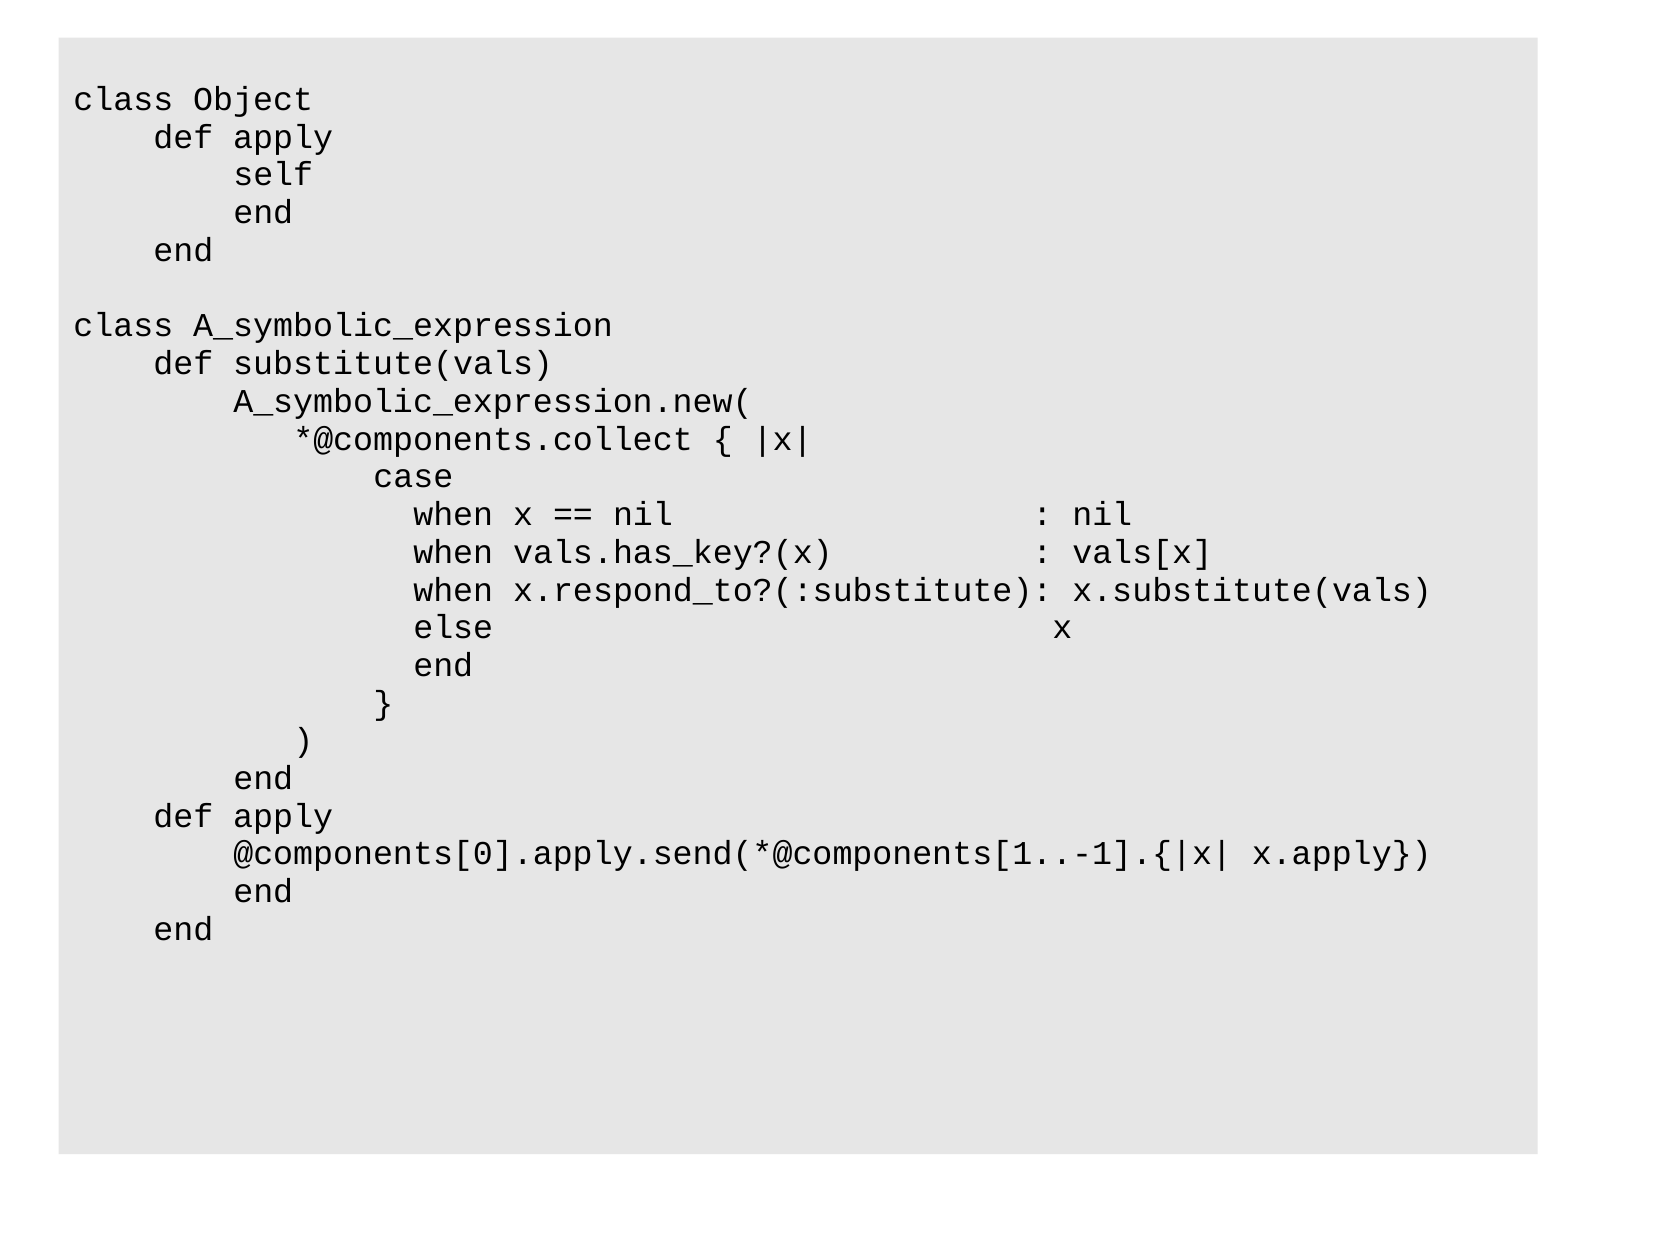

class Object
 def apply
 self
 end
 end
class A_symbolic_expression
 def substitute(vals)
 A_symbolic_expression.new(
 *@components.collect { |x|
 case
 when x == nil : nil
 when vals.has_key?(x) : vals[x]
 when x.respond_to?(:substitute): x.substitute(vals)
 else x
 end
 }
 )
 end
 def apply
 @components[0].apply.send(*@components[1..-1].{|x| x.apply})
 end
 end